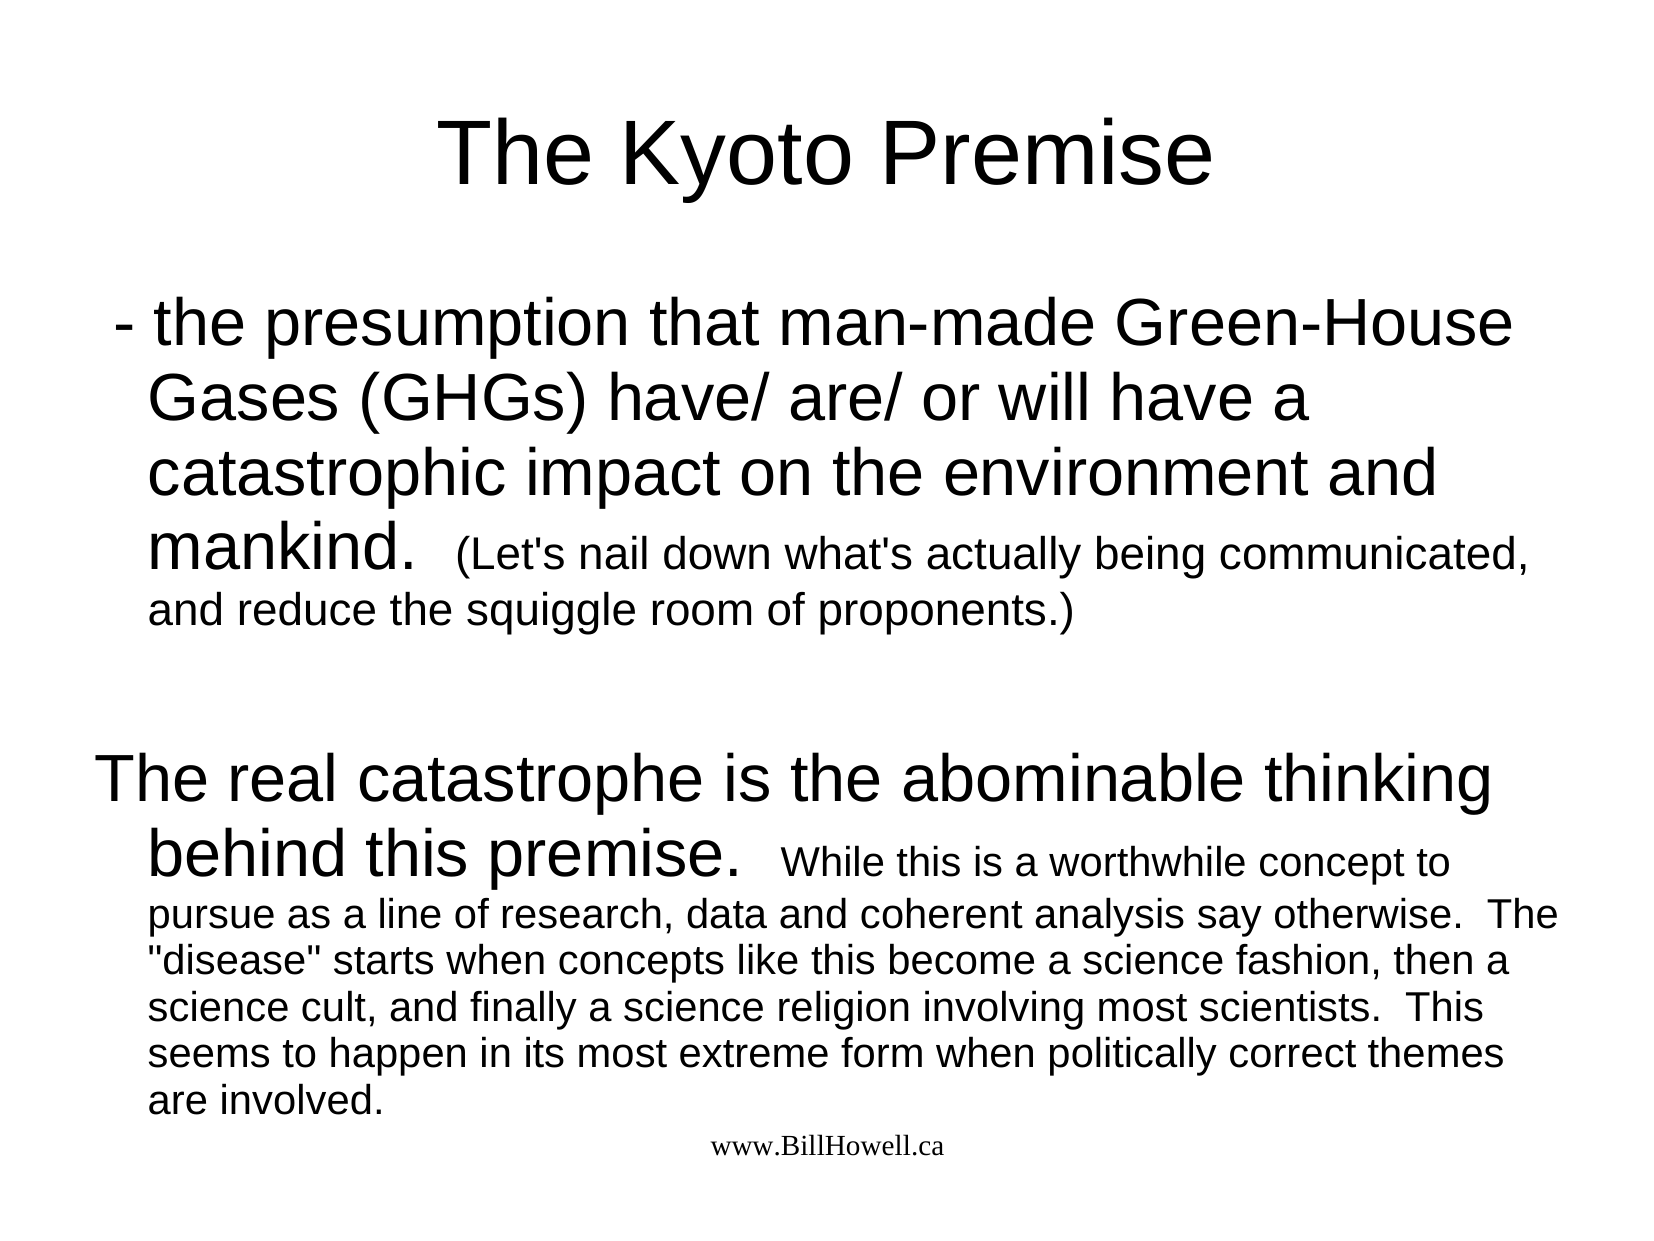

# The Kyoto Premise
 - the presumption that man-made Green-House Gases (GHGs) have/ are/ or will have a catastrophic impact on the environment and mankind. (Let's nail down what's actually being communicated, and reduce the squiggle room of proponents.)
The real catastrophe is the abominable thinking behind this premise. While this is a worthwhile concept to pursue as a line of research, data and coherent analysis say otherwise. The "disease" starts when concepts like this become a science fashion, then a science cult, and finally a science religion involving most scientists. This seems to happen in its most extreme form when politically correct themes are involved.